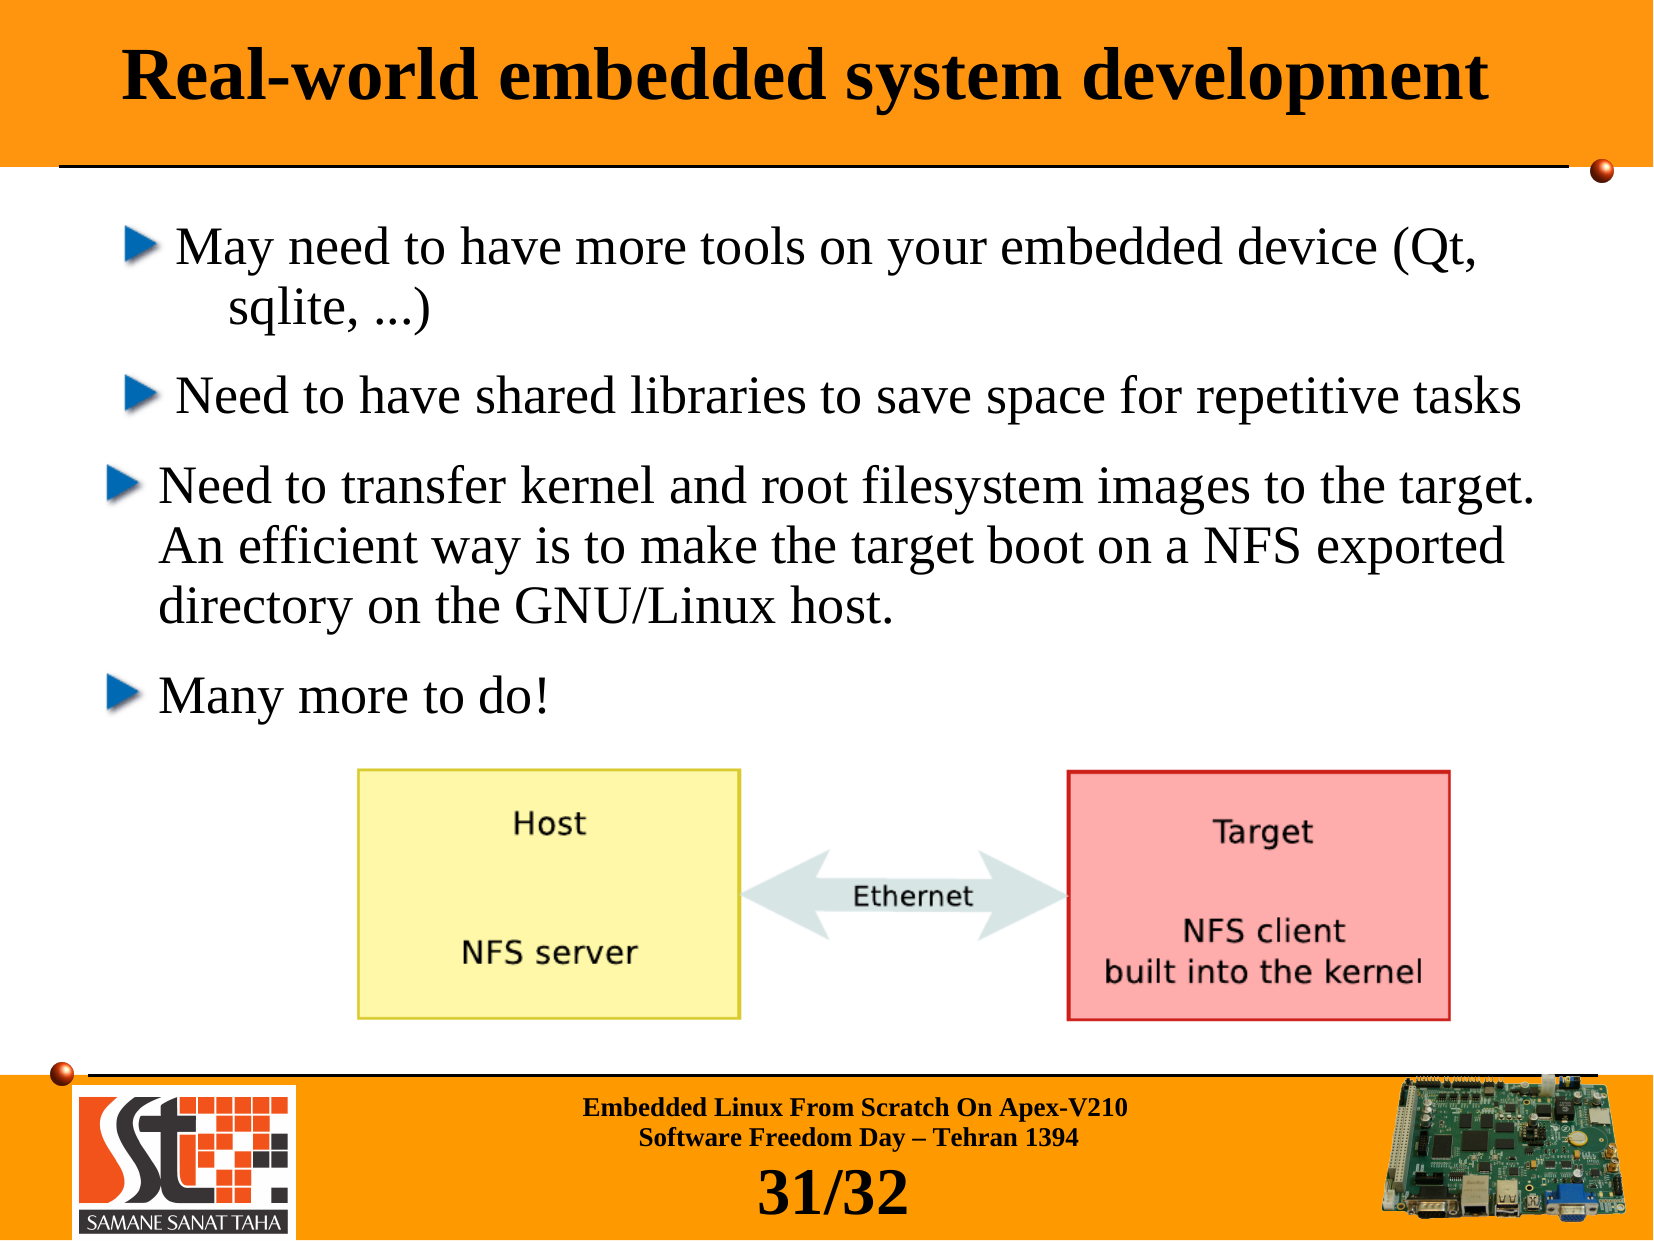

# Real-world embedded system development
May need to have more tools on your embedded device (Qt, sqlite, ...)
Need to have shared libraries to save space for repetitive tasks
Need to transfer kernel and root filesystem images to the target. An efficient way is to make the target boot on a NFS exported directory on the GNU/Linux host.
Many more to do!